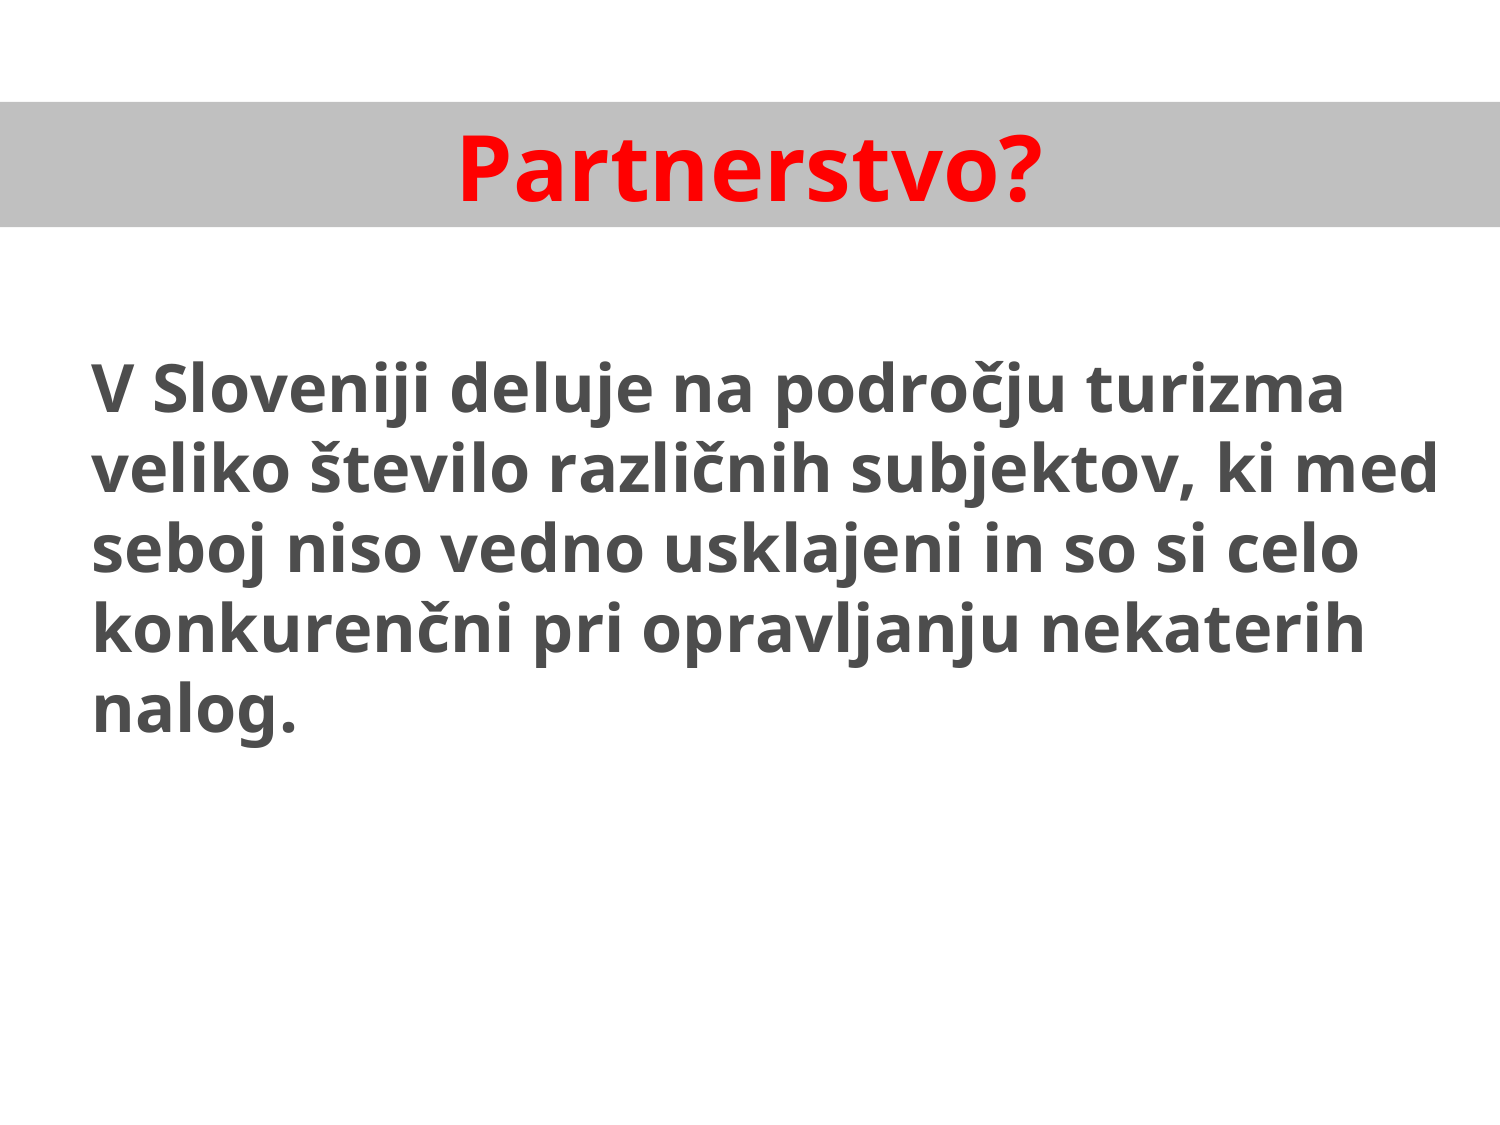

Partnerstvo?
V Sloveniji deluje na področju turizma veliko število različnih subjektov, ki med seboj niso vedno usklajeni in so si celo konkurenčni pri opravljanju nekaterih nalog.